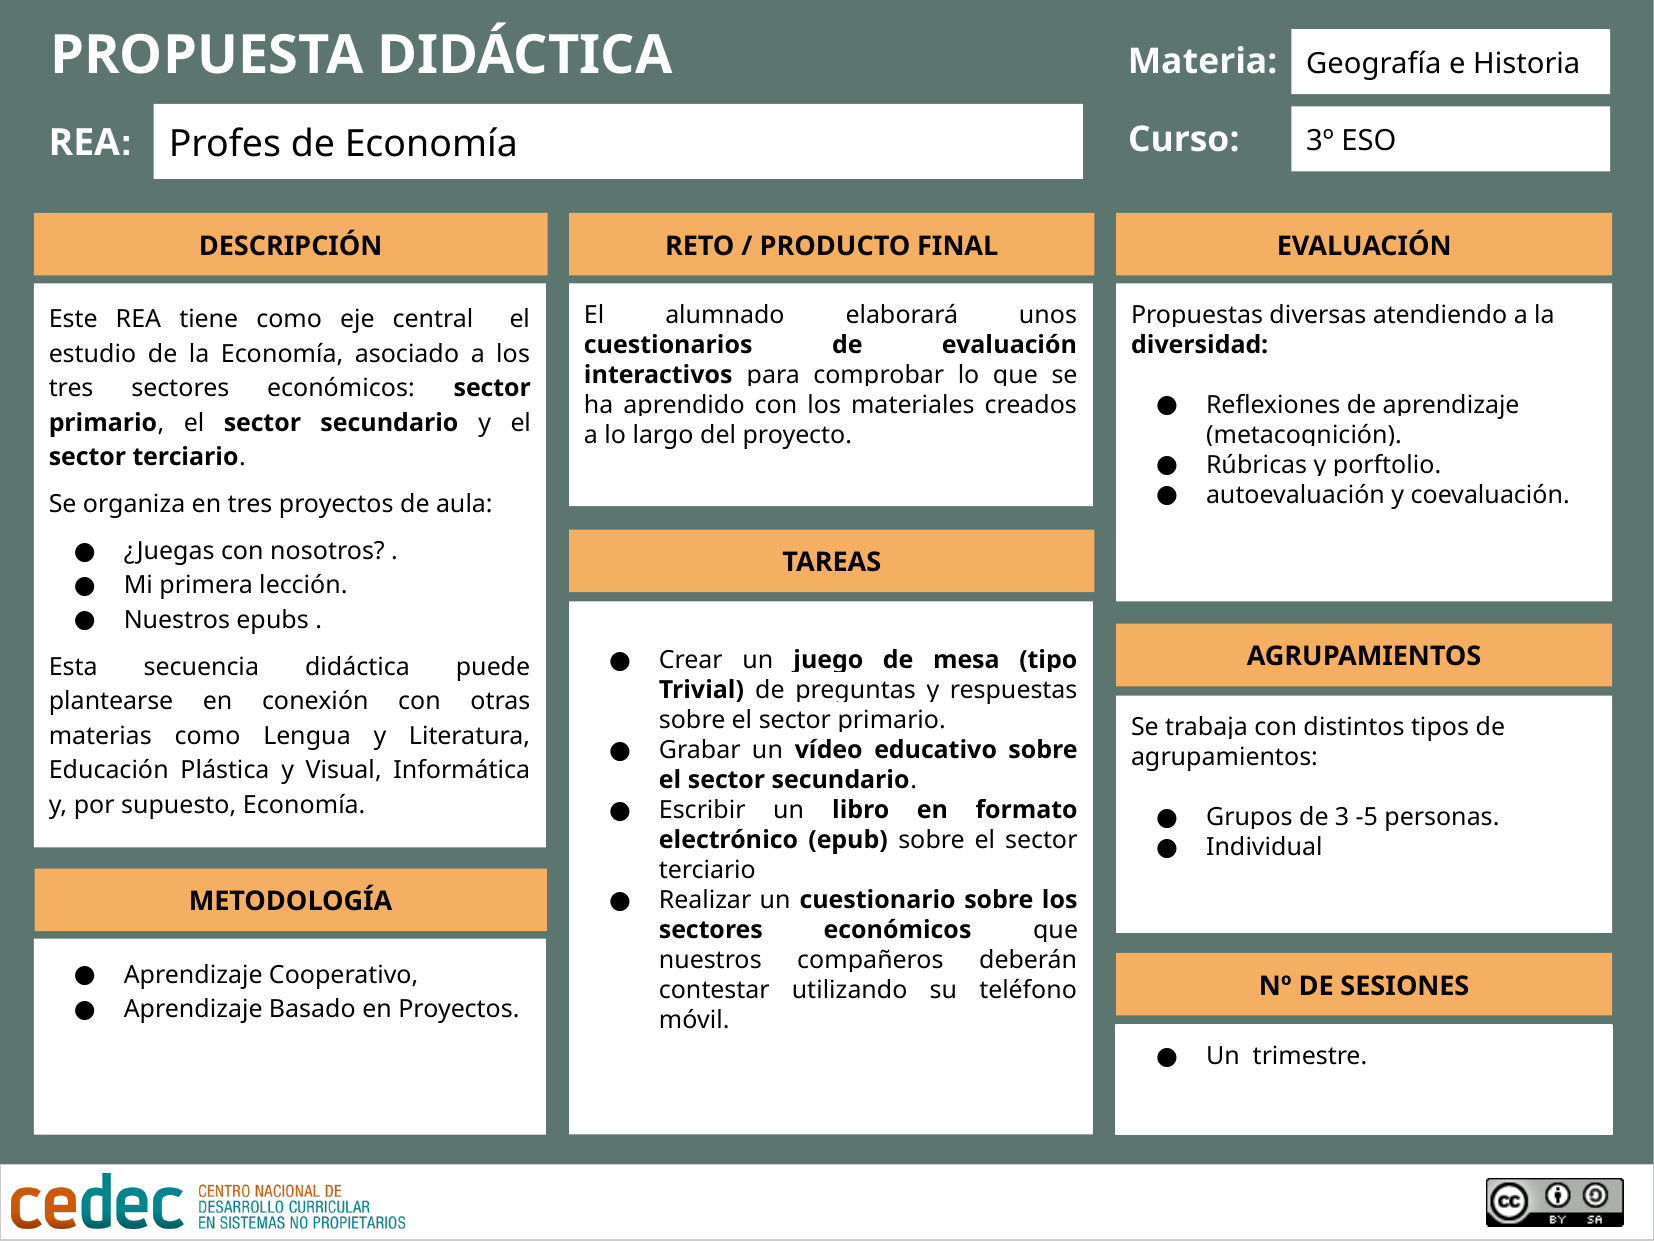

PROPUESTA DIDÁCTICA
Geografía e Historia
Materia:
Profes de Economía
3º ESO
Curso:
REA:
DESCRIPCIÓN
RETO / PRODUCTO FINAL
EVALUACIÓN
Este REA tiene como eje central el estudio de la Economía, asociado a los tres sectores económicos: sector primario, el sector secundario y el sector terciario.
Se organiza en tres proyectos de aula:
¿Juegas con nosotros? .
Mi primera lección.
Nuestros epubs .
Esta secuencia didáctica puede plantearse en conexión con otras materias como Lengua y Literatura, Educación Plástica y Visual, Informática y, por supuesto, Economía.
El alumnado elaborará unos cuestionarios de evaluación interactivos para comprobar lo que se ha aprendido con los materiales creados a lo largo del proyecto.
Propuestas diversas atendiendo a la diversidad:
Reflexiones de aprendizaje (metacognición).
Rúbricas y porftolio.
autoevaluación y coevaluación.
TAREAS
Crear un juego de mesa (tipo Trivial) de preguntas y respuestas sobre el sector primario.
Grabar un vídeo educativo sobre el sector secundario.
Escribir un libro en formato electrónico (epub) sobre el sector terciario
Realizar un cuestionario sobre los sectores económicos que nuestros compañeros deberán contestar utilizando su teléfono móvil.
AGRUPAMIENTOS
Se trabaja con distintos tipos de agrupamientos:
Grupos de 3 -5 personas.
Individual
METODOLOGÍA
Aprendizaje Cooperativo,
Aprendizaje Basado en Proyectos.
Nº DE SESIONES
Un trimestre.